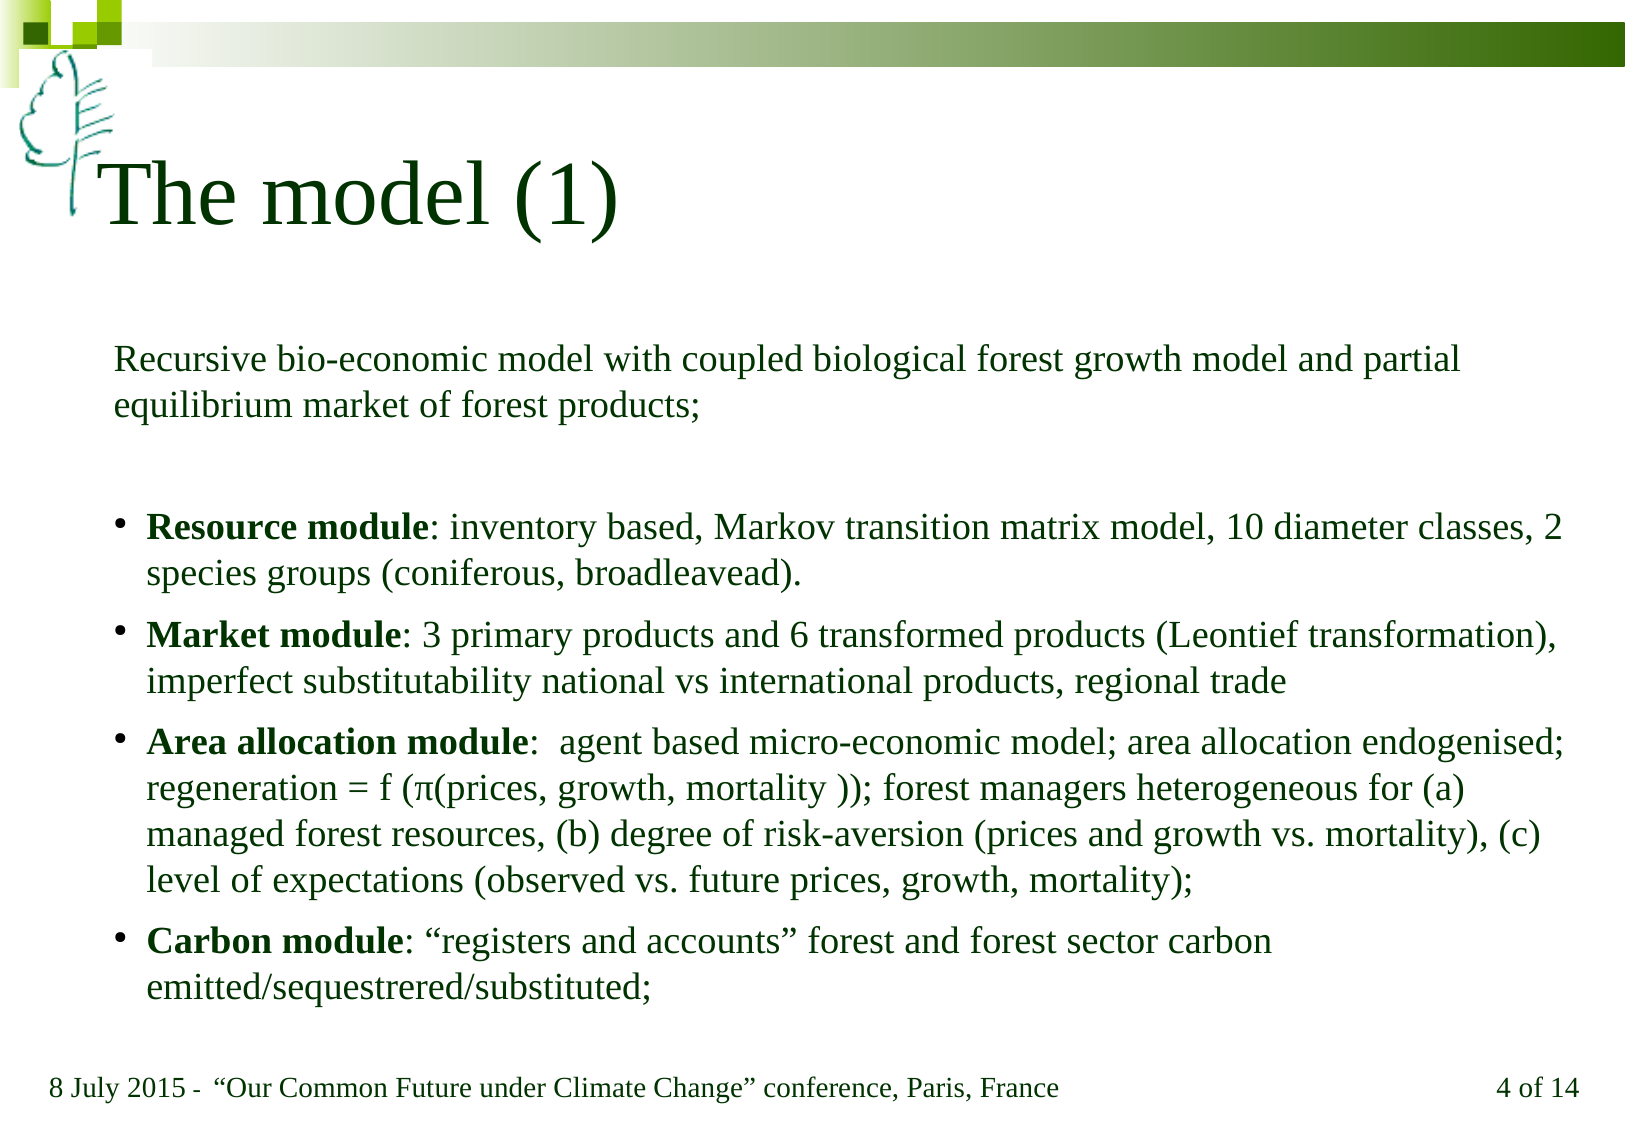

# The model (1)
Recursive bio-economic model with coupled biological forest growth model and partial equilibrium market of forest products;
Resource module: inventory based, Markov transition matrix model, 10 diameter classes, 2 species groups (coniferous, broadleavead).
Market module: 3 primary products and 6 transformed products (Leontief transformation), imperfect substitutability national vs international products, regional trade
Area allocation module: agent based micro-economic model; area allocation endogenised; regeneration = f (π(prices, growth, mortality )); forest managers heterogeneous for (a) managed forest resources, (b) degree of risk-aversion (prices and growth vs. mortality), (c) level of expectations (observed vs. future prices, growth, mortality);
Carbon module: “registers and accounts” forest and forest sector carbon emitted/sequestrered/substituted;